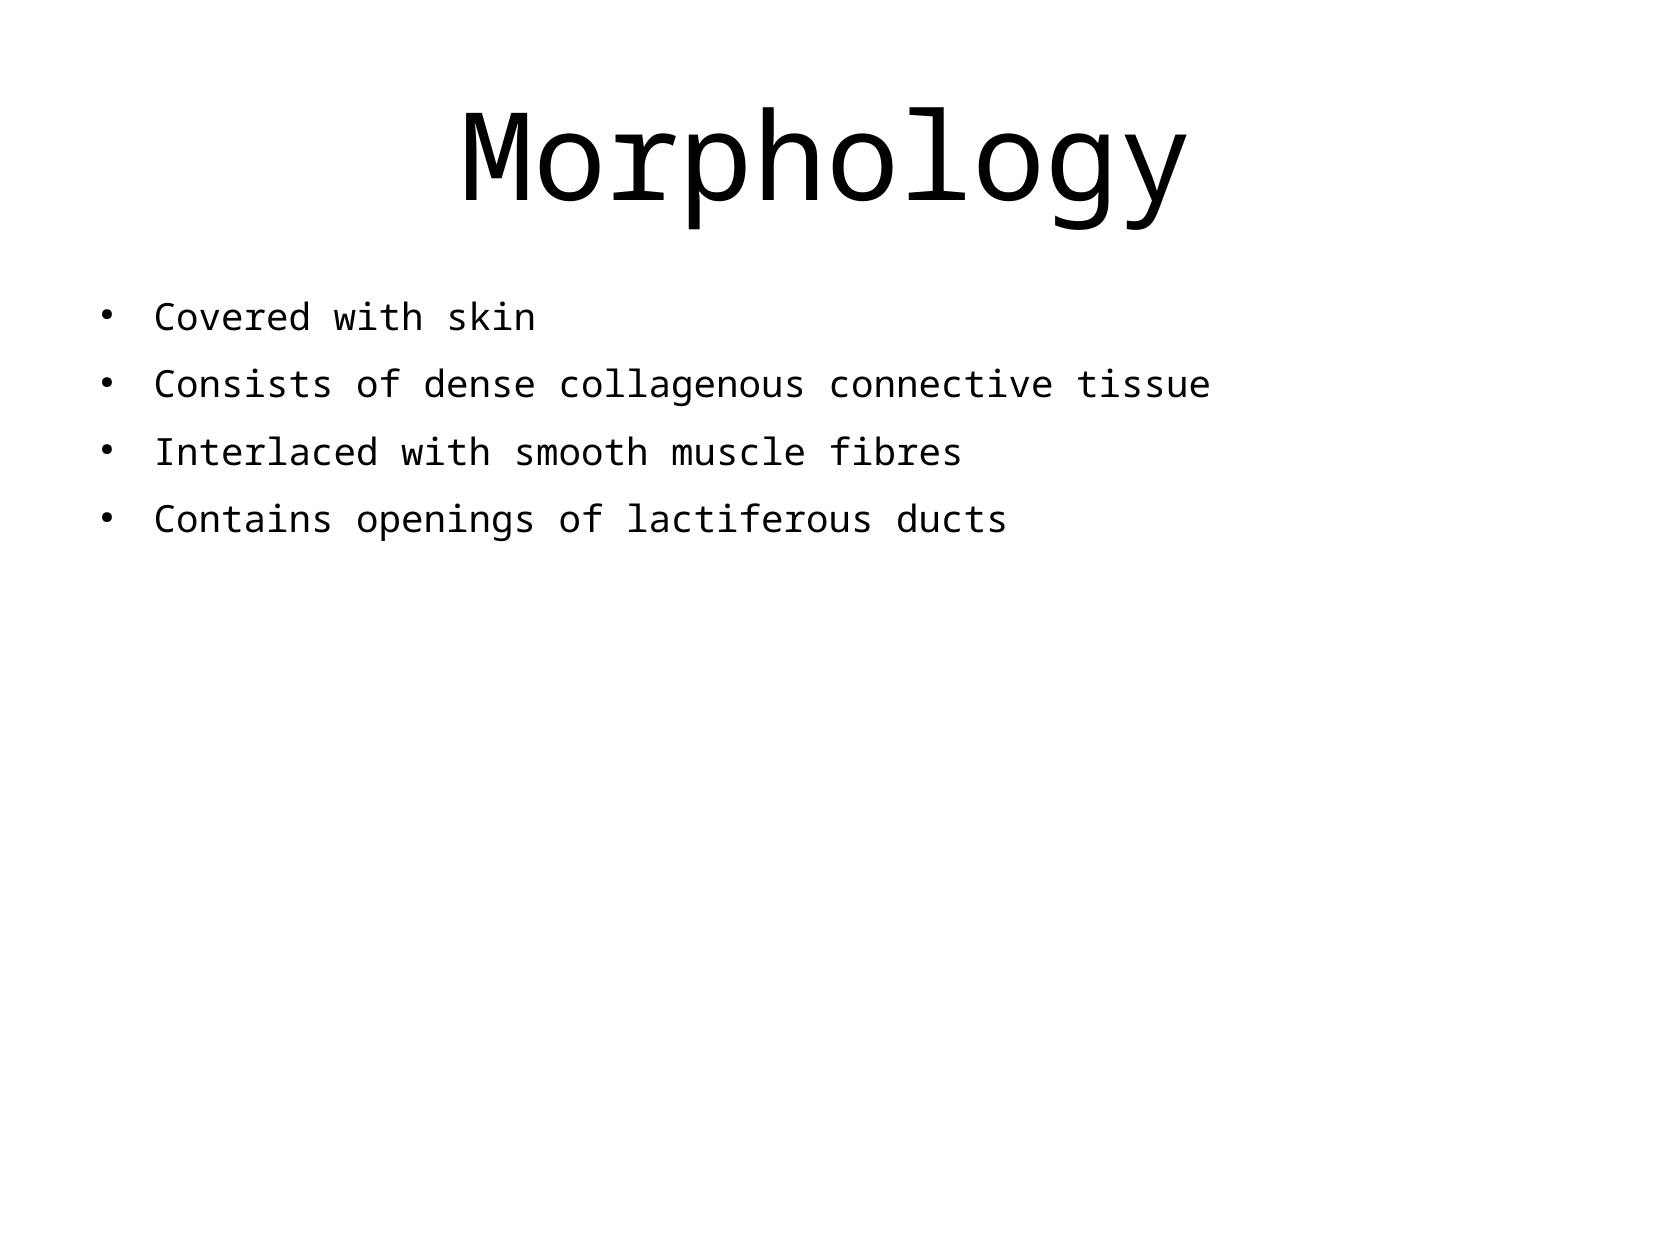

# Morphology
Covered with skin
Consists of dense collagenous connective tissue
Interlaced with smooth muscle fibres
Contains openings of lactiferous ducts